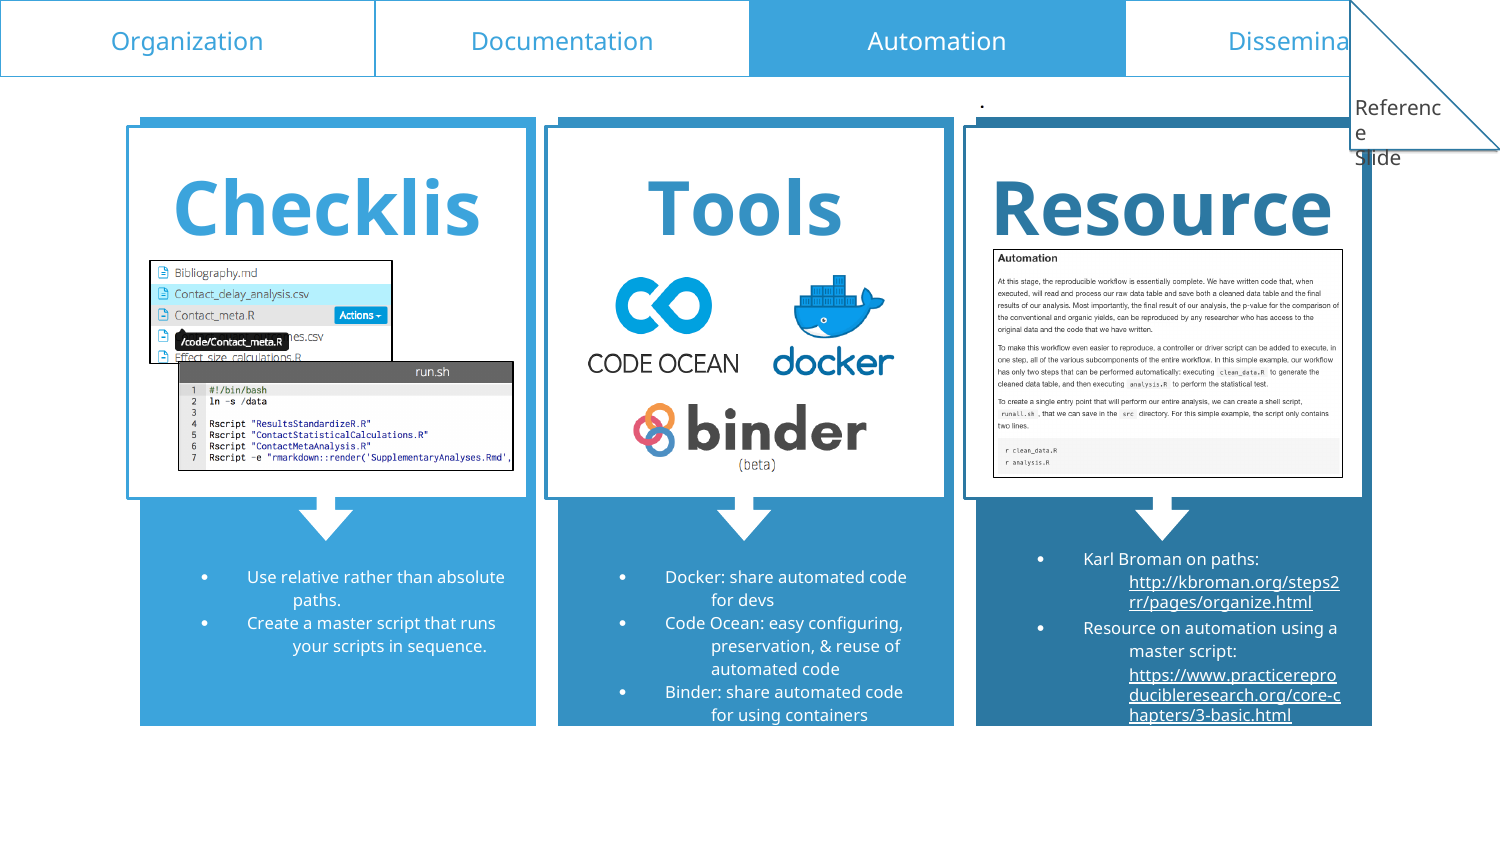

Organization
Documentation
Automation
Dissemination
Reference
Slide
Checklist
Use relative rather than absolute paths.
Create a master script that runs your scripts in sequence.
Tools
Docker: share automated code for devs
Code Ocean: easy configuring, preservation, & reuse of automated code
Binder: share automated code for using containers
Resources
Karl Broman on paths: http://kbroman.org/steps2rr/pages/organize.html
Resource on automation using a master script: https://www.practicereproducibleresearch.org/core-chapters/3-basic.html